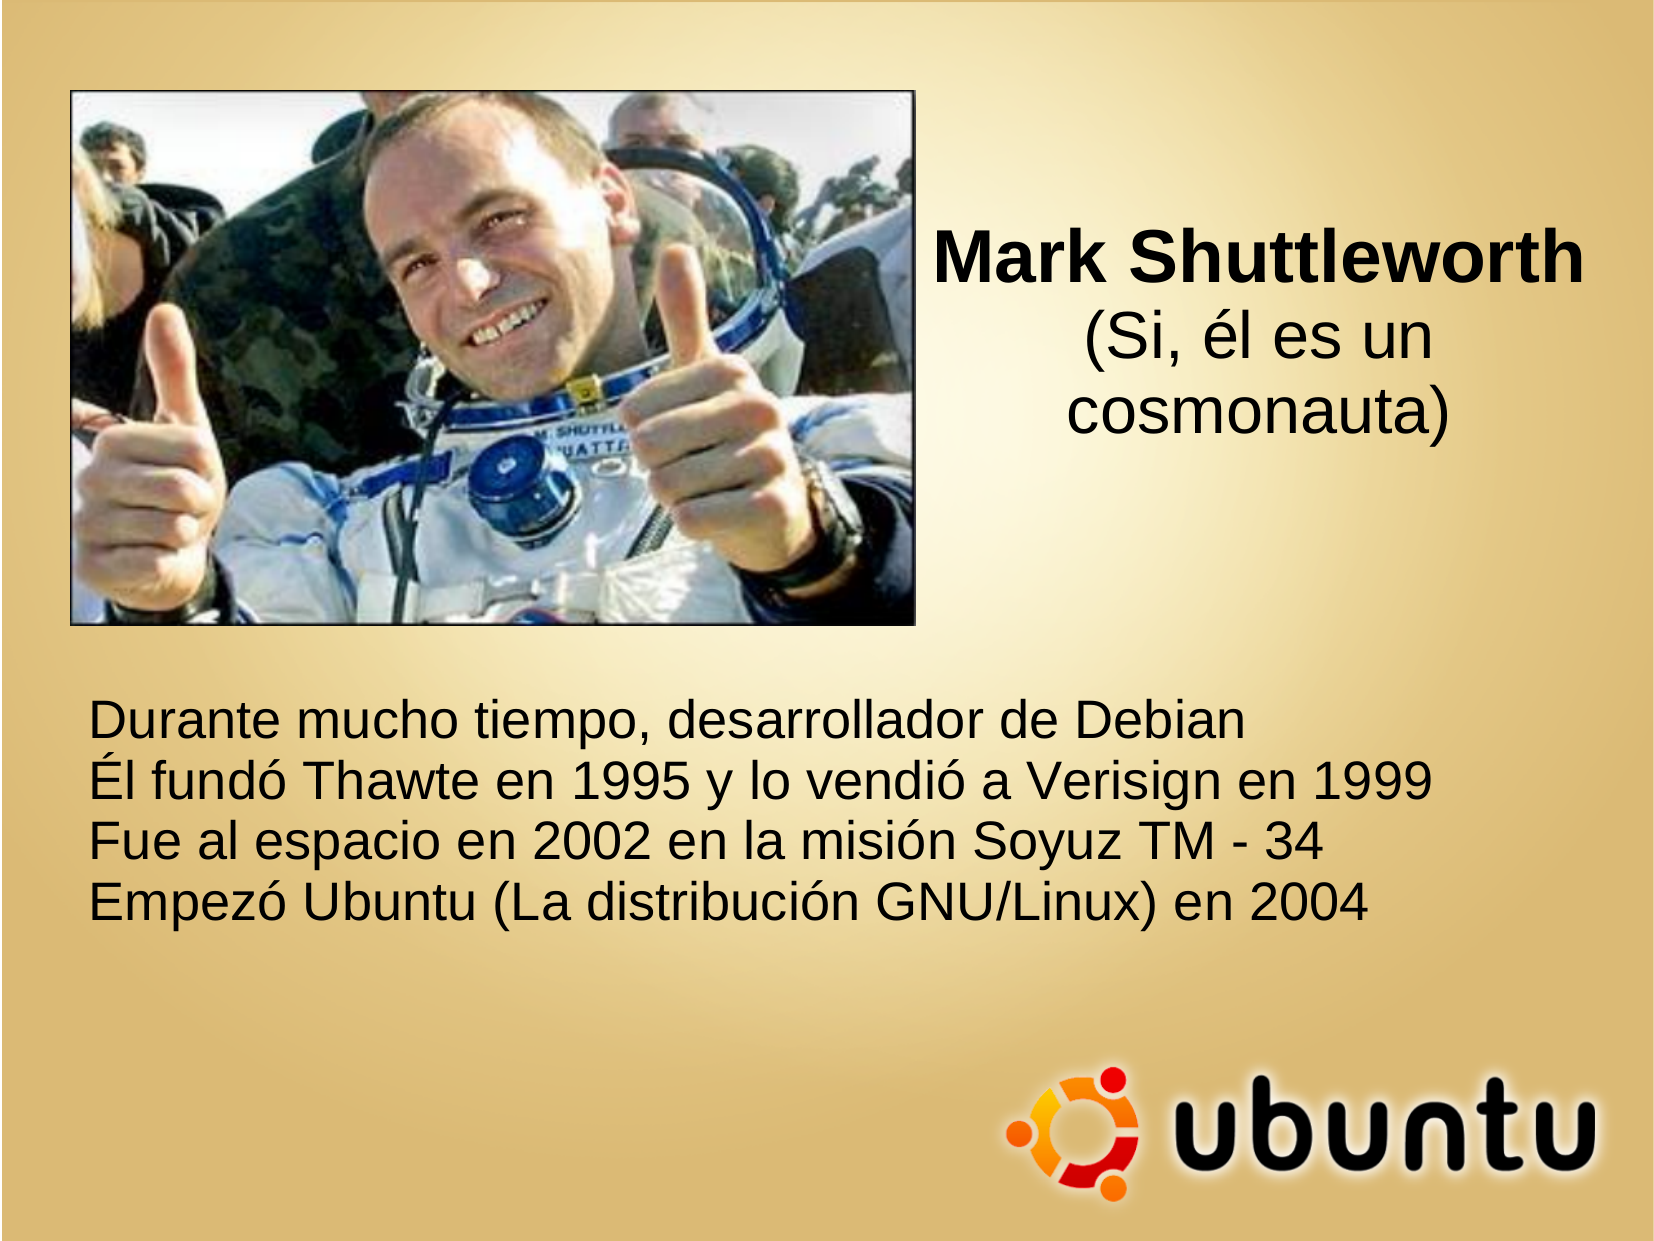

Mark Shuttleworth
(Si, él es un cosmonauta)
 Durante mucho tiempo, desarrollador de Debian
 Él fundó Thawte en 1995 y lo vendió a Verisign en 1999
 Fue al espacio en 2002 en la misión Soyuz TM - 34
 Empezó Ubuntu (La distribución GNU/Linux) en 2004